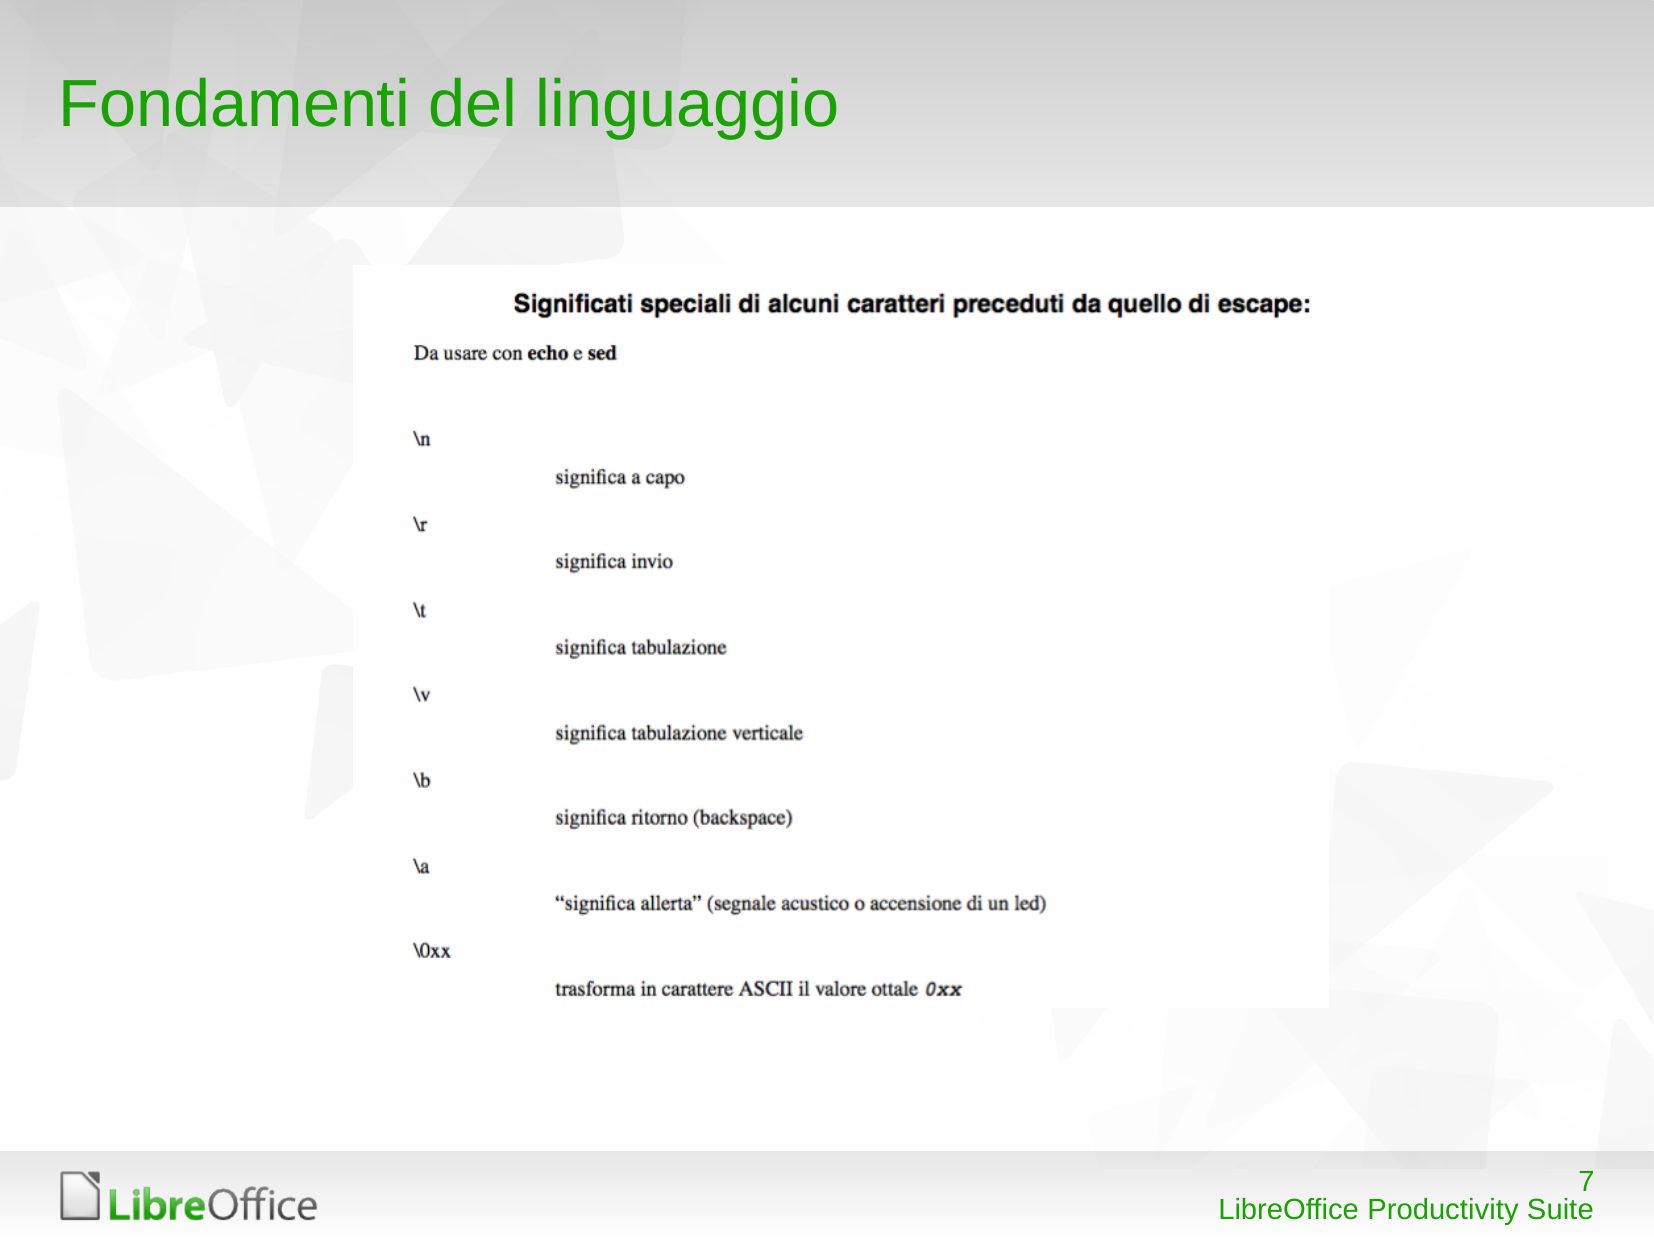

# Fondamenti del linguaggio
7
LibreOffice Productivity Suite